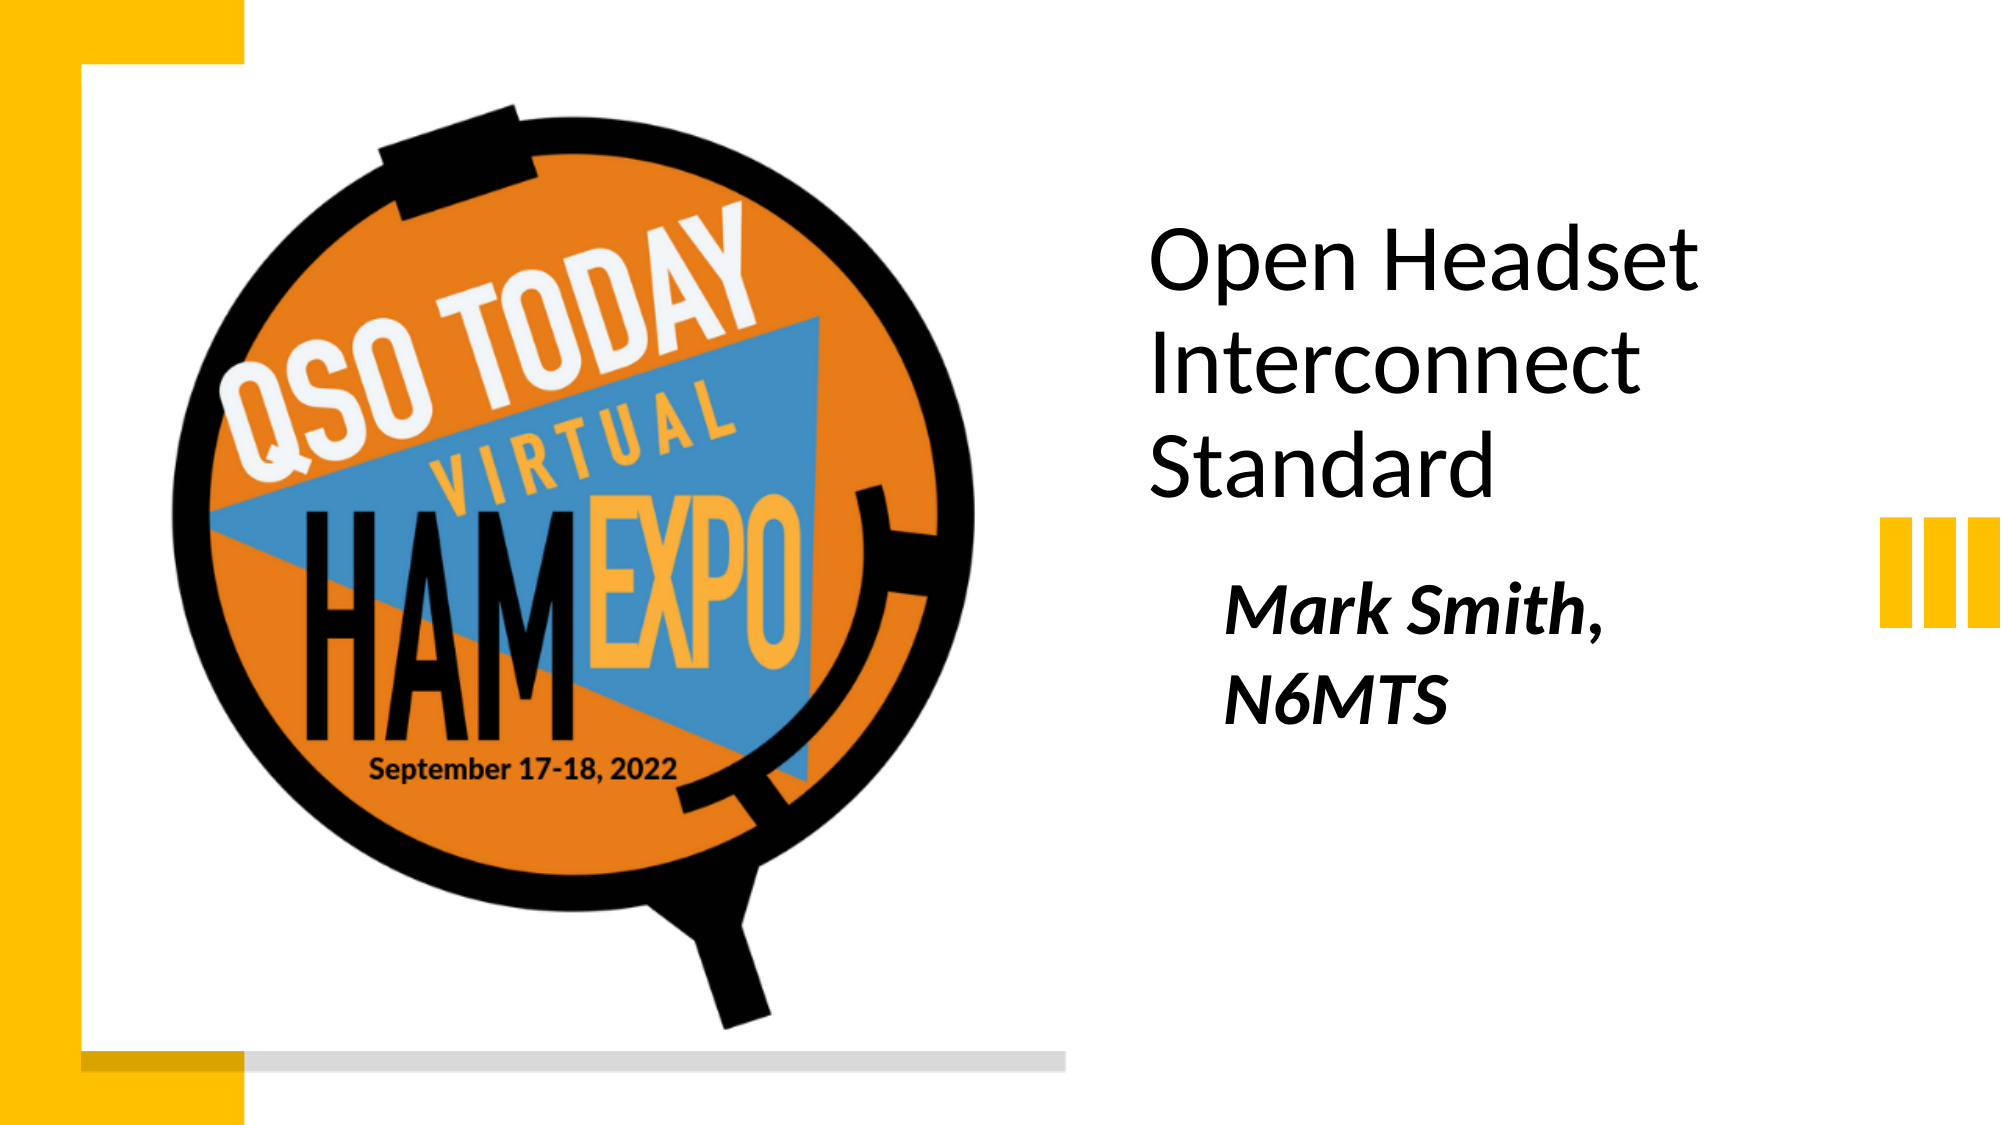

Open Headset Interconnect Standard
Mark Smith, N6MTS